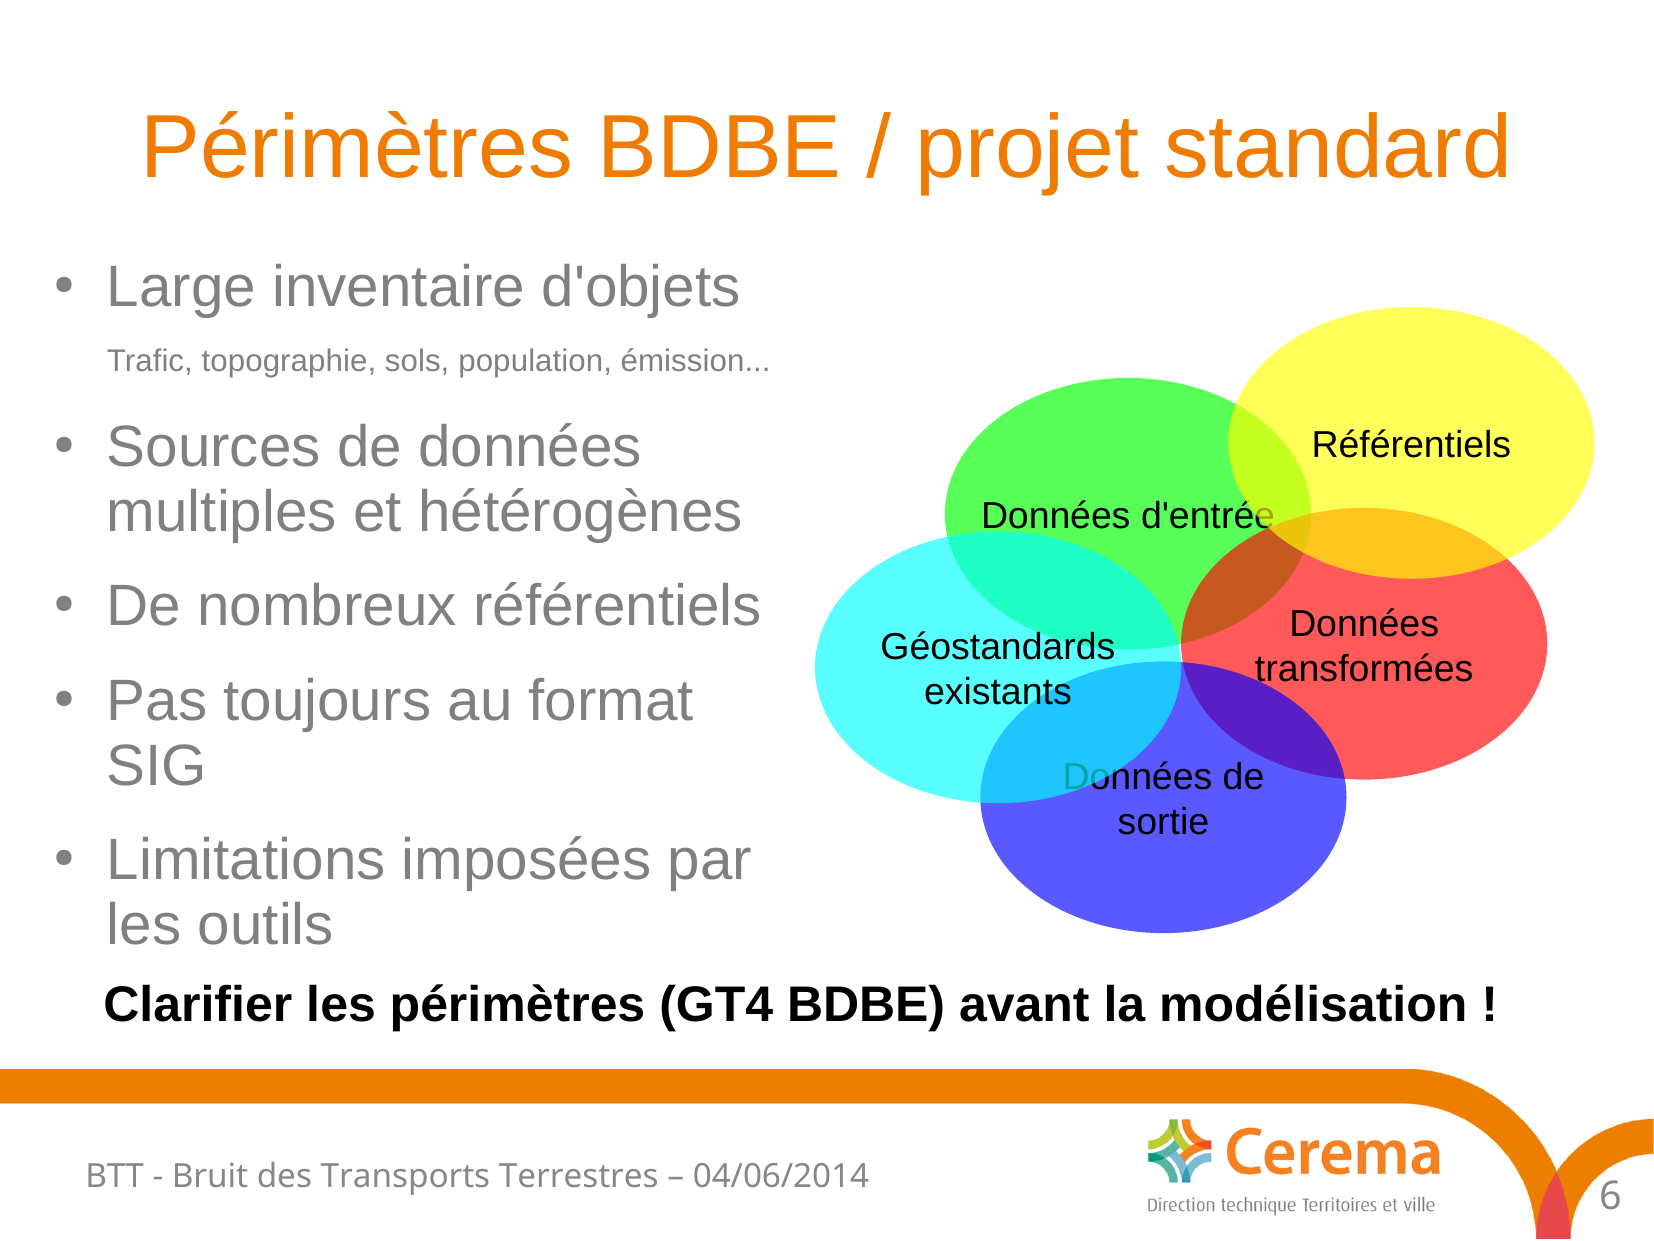

# Périmètres BDBE / projet standard
Large inventaire d'objets
Trafic, topographie, sols, population, émission...
Sources de données multiples et hétérogènes
De nombreux référentiels
Pas toujours au format SIG
Limitations imposées par les outils
Référentiels
Données d'entrée
Données
transformées
Géostandards
existants
Données de
sortie
Clarifier les périmètres (GT4 BDBE) avant la modélisation !